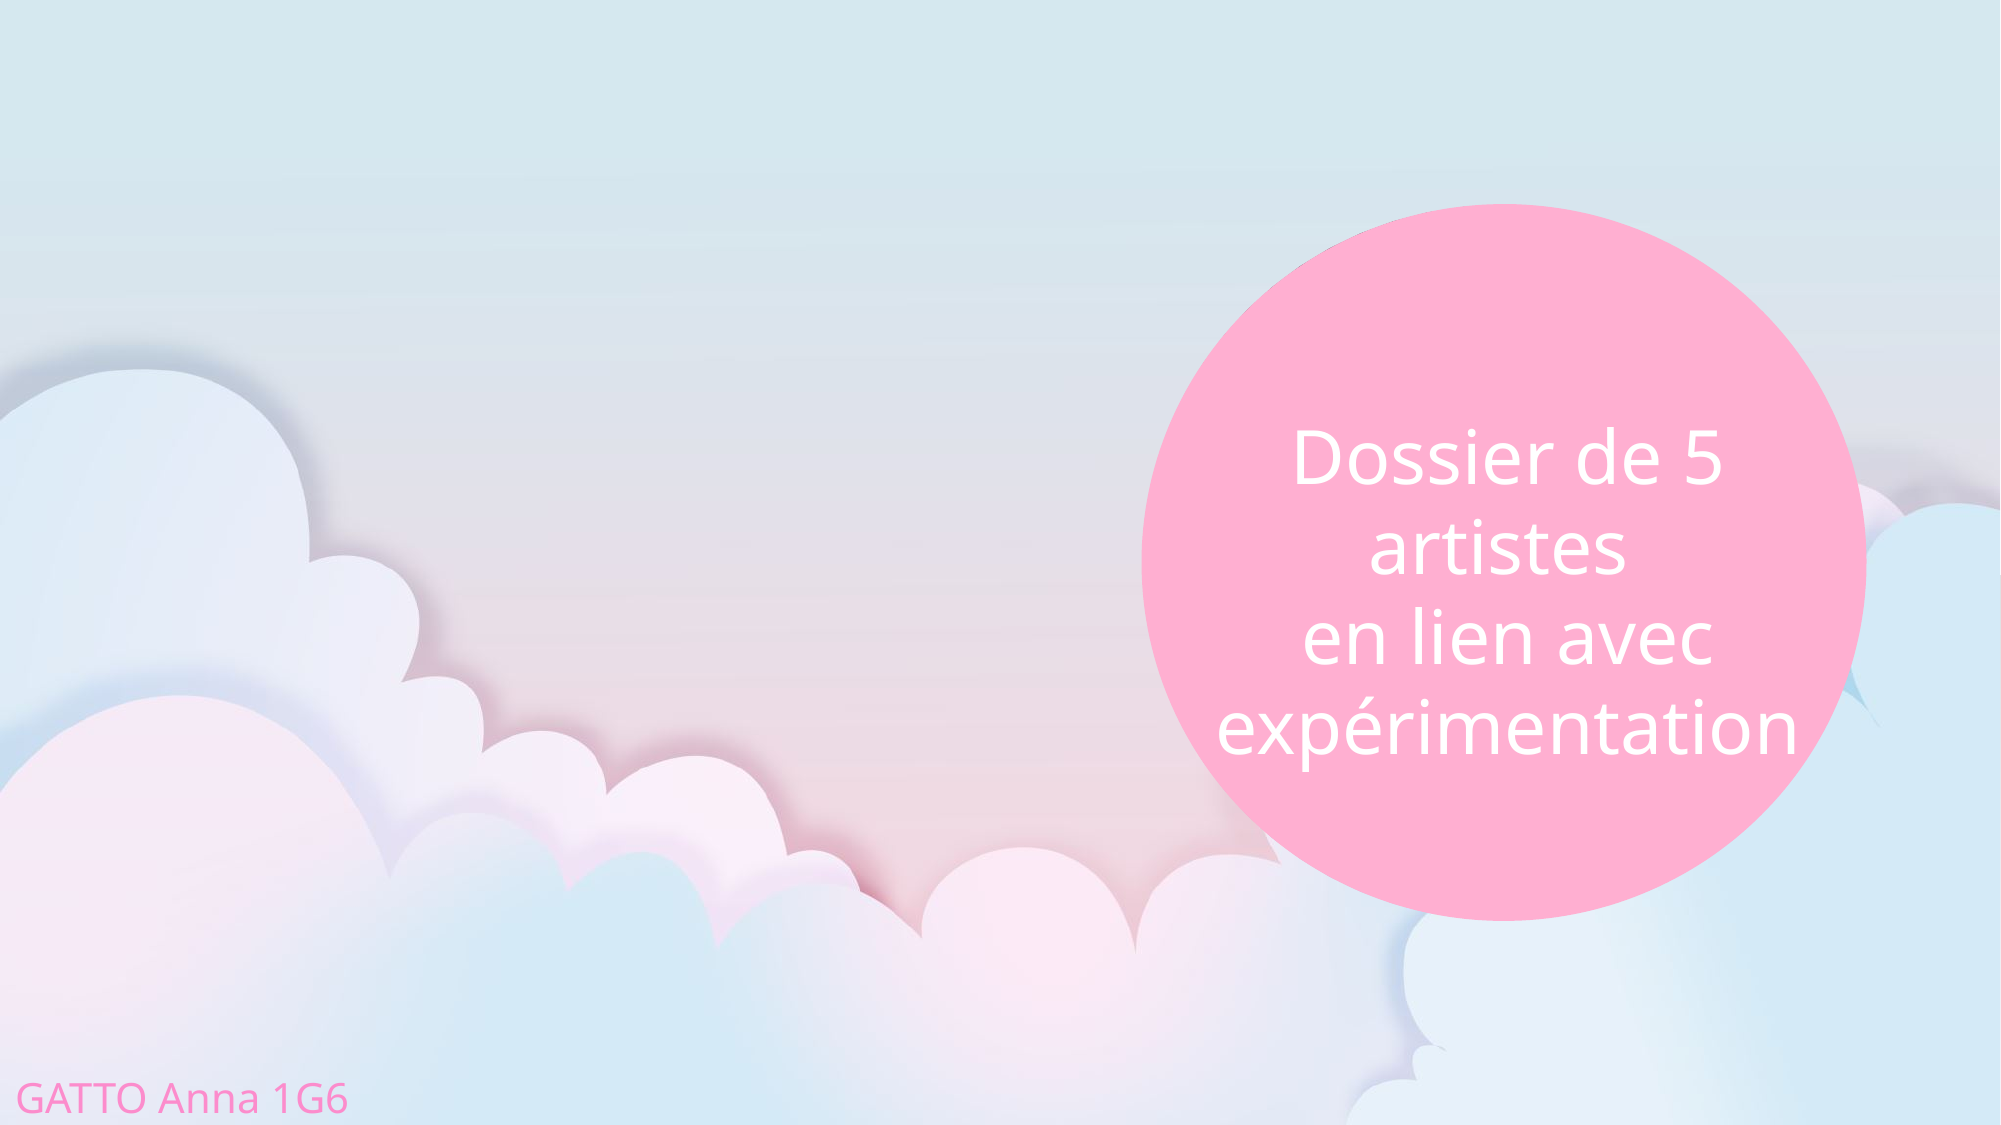

# dossier de 5 artistes en lien avec expérimentation
Dossier de 5 artistes
en lien avec expérimentation
GATTO Anna 1G6